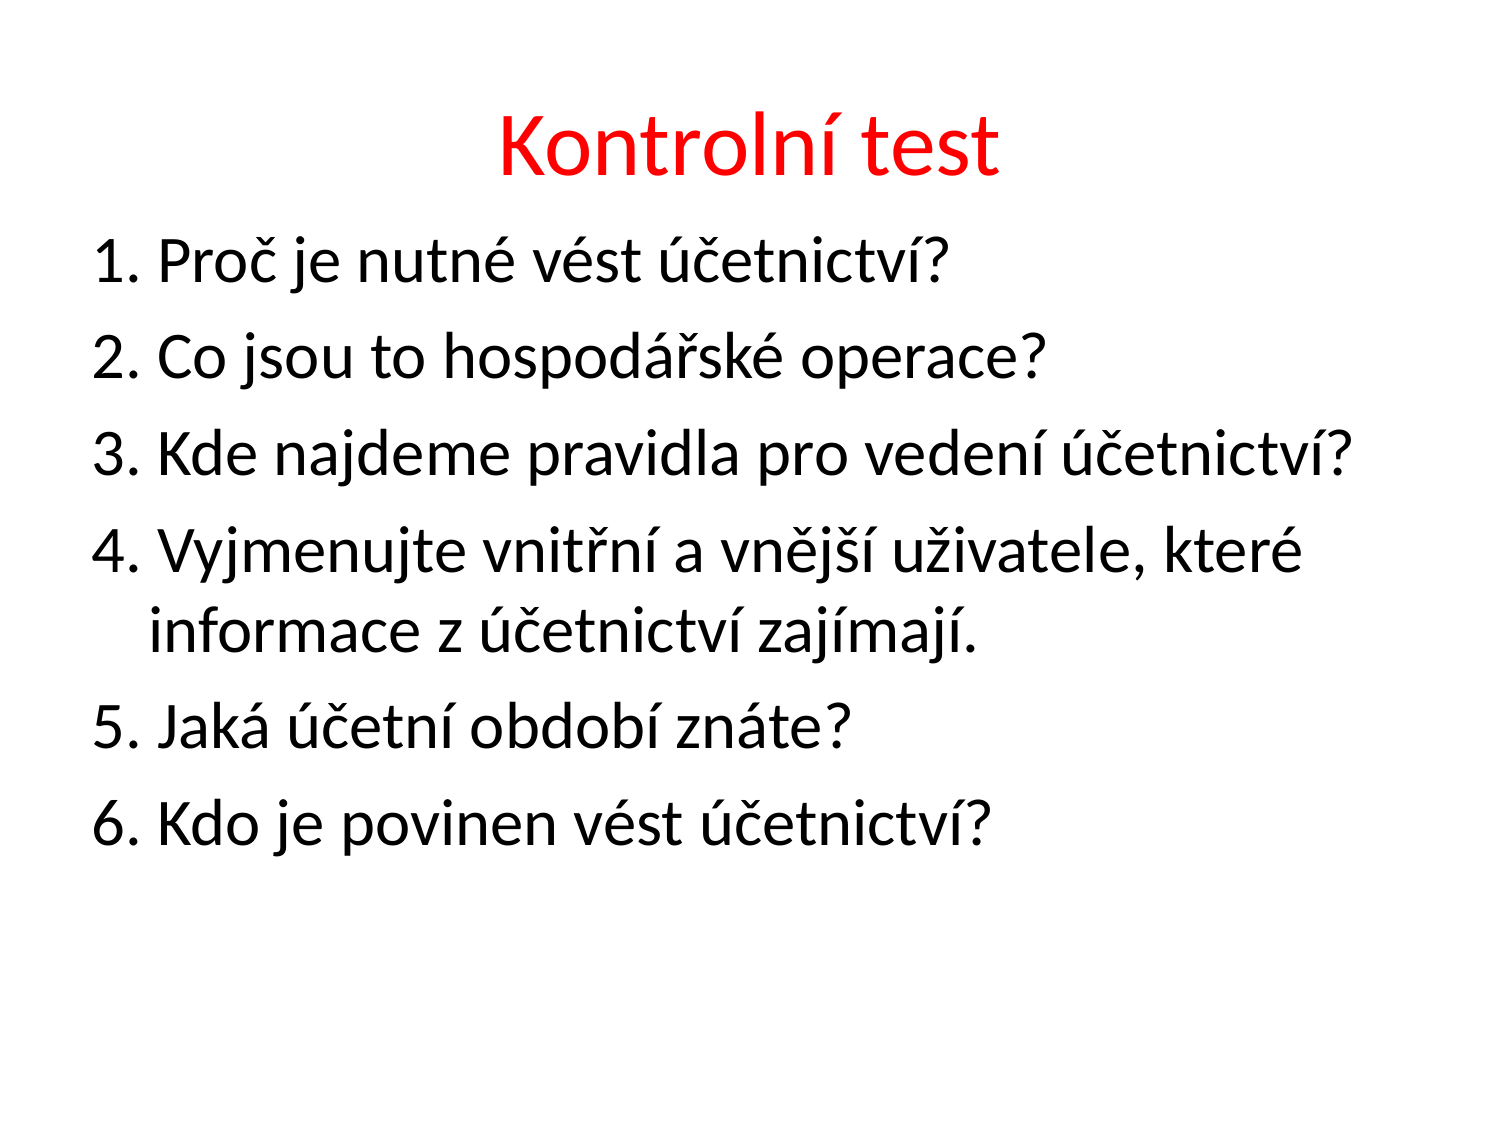

# Kontrolní test
1. Proč je nutné vést účetnictví?
2. Co jsou to hospodářské operace?
3. Kde najdeme pravidla pro vedení účetnictví?
4. Vyjmenujte vnitřní a vnější uživatele, které informace z účetnictví zajímají.
5. Jaká účetní období znáte?
6. Kdo je povinen vést účetnictví?